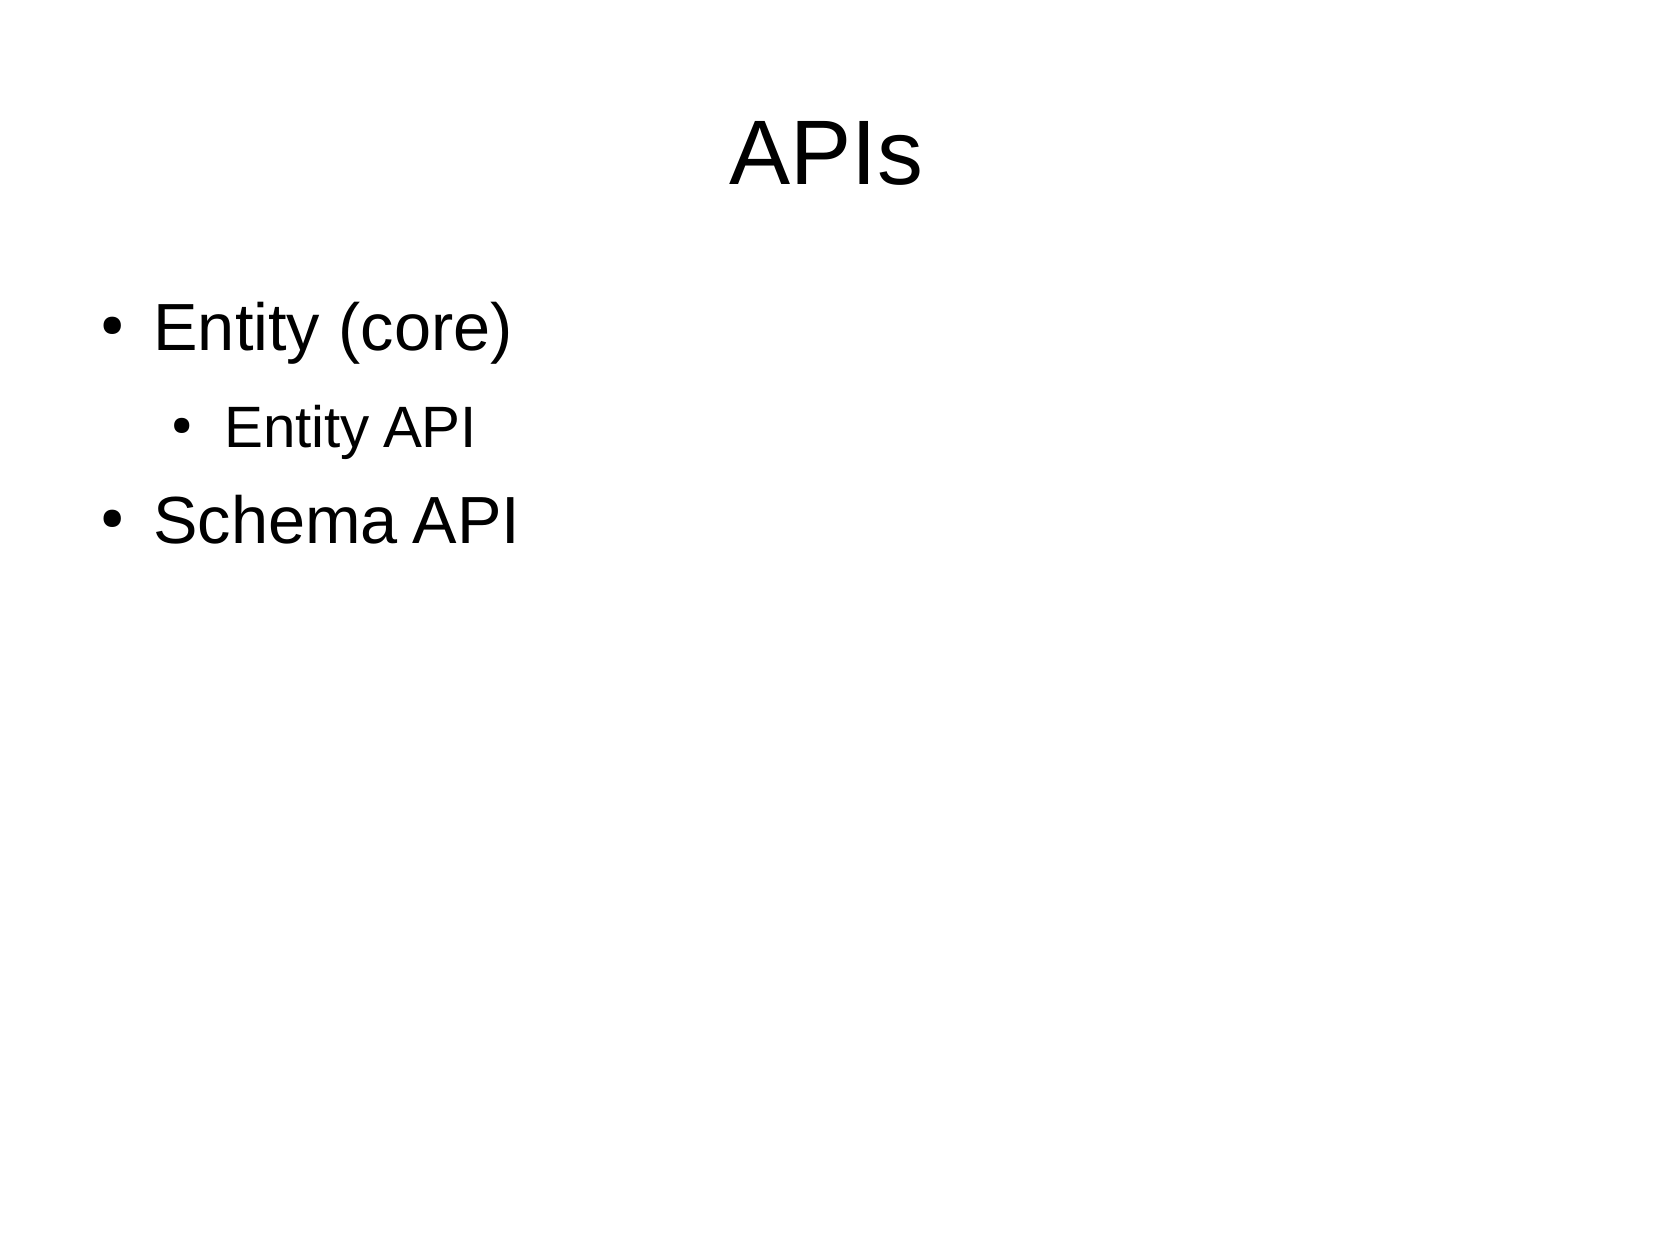

# APIs
Entity (core)
Entity API
Schema API